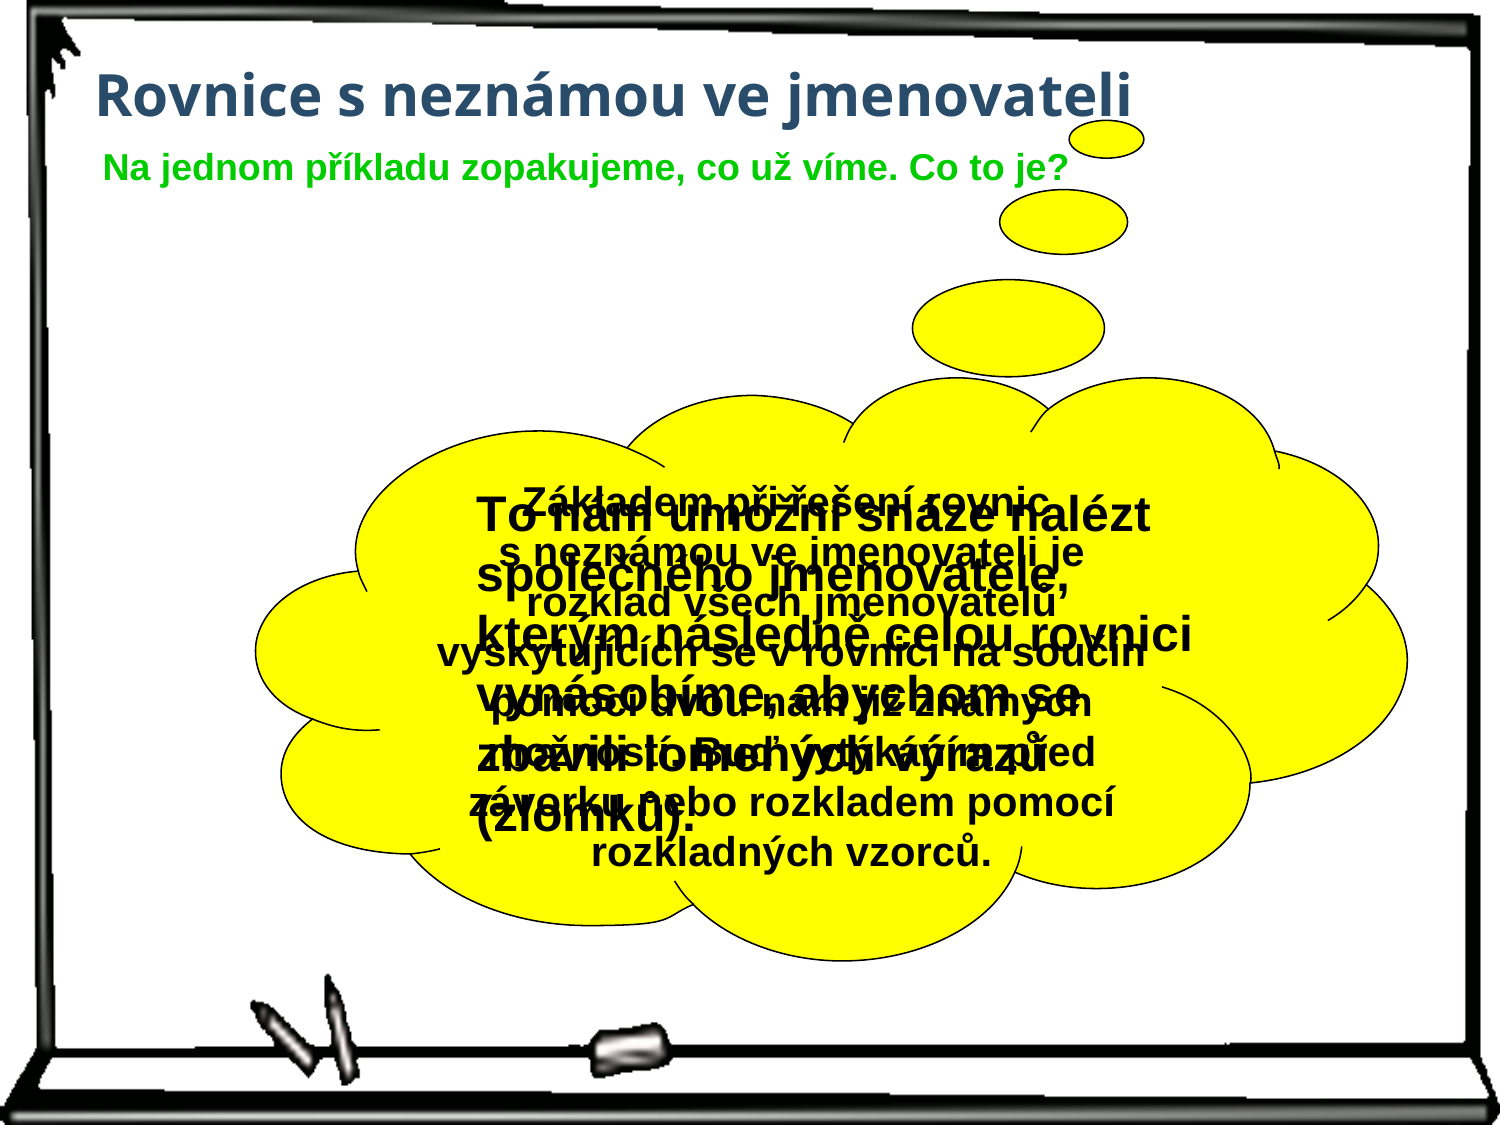

Rovnice s neznámou ve jmenovateli
Na jednom příkladu zopakujeme, co už víme. Co to je?
Základem při řešení rovnic
s neznámou ve jmenovateli je rozklad všech jmenovatelů vyskytujících se v rovnici na součin pomocí dvou nám již známých možností. Buď vytýkáním před závorku nebo rozkladem pomocí rozkladných vzorců.
To nám umožní snáze nalézt společného jmenovatele, kterým následně celou rovnici vynásobíme, abychom se zbavili lomených výrazů (zlomků).